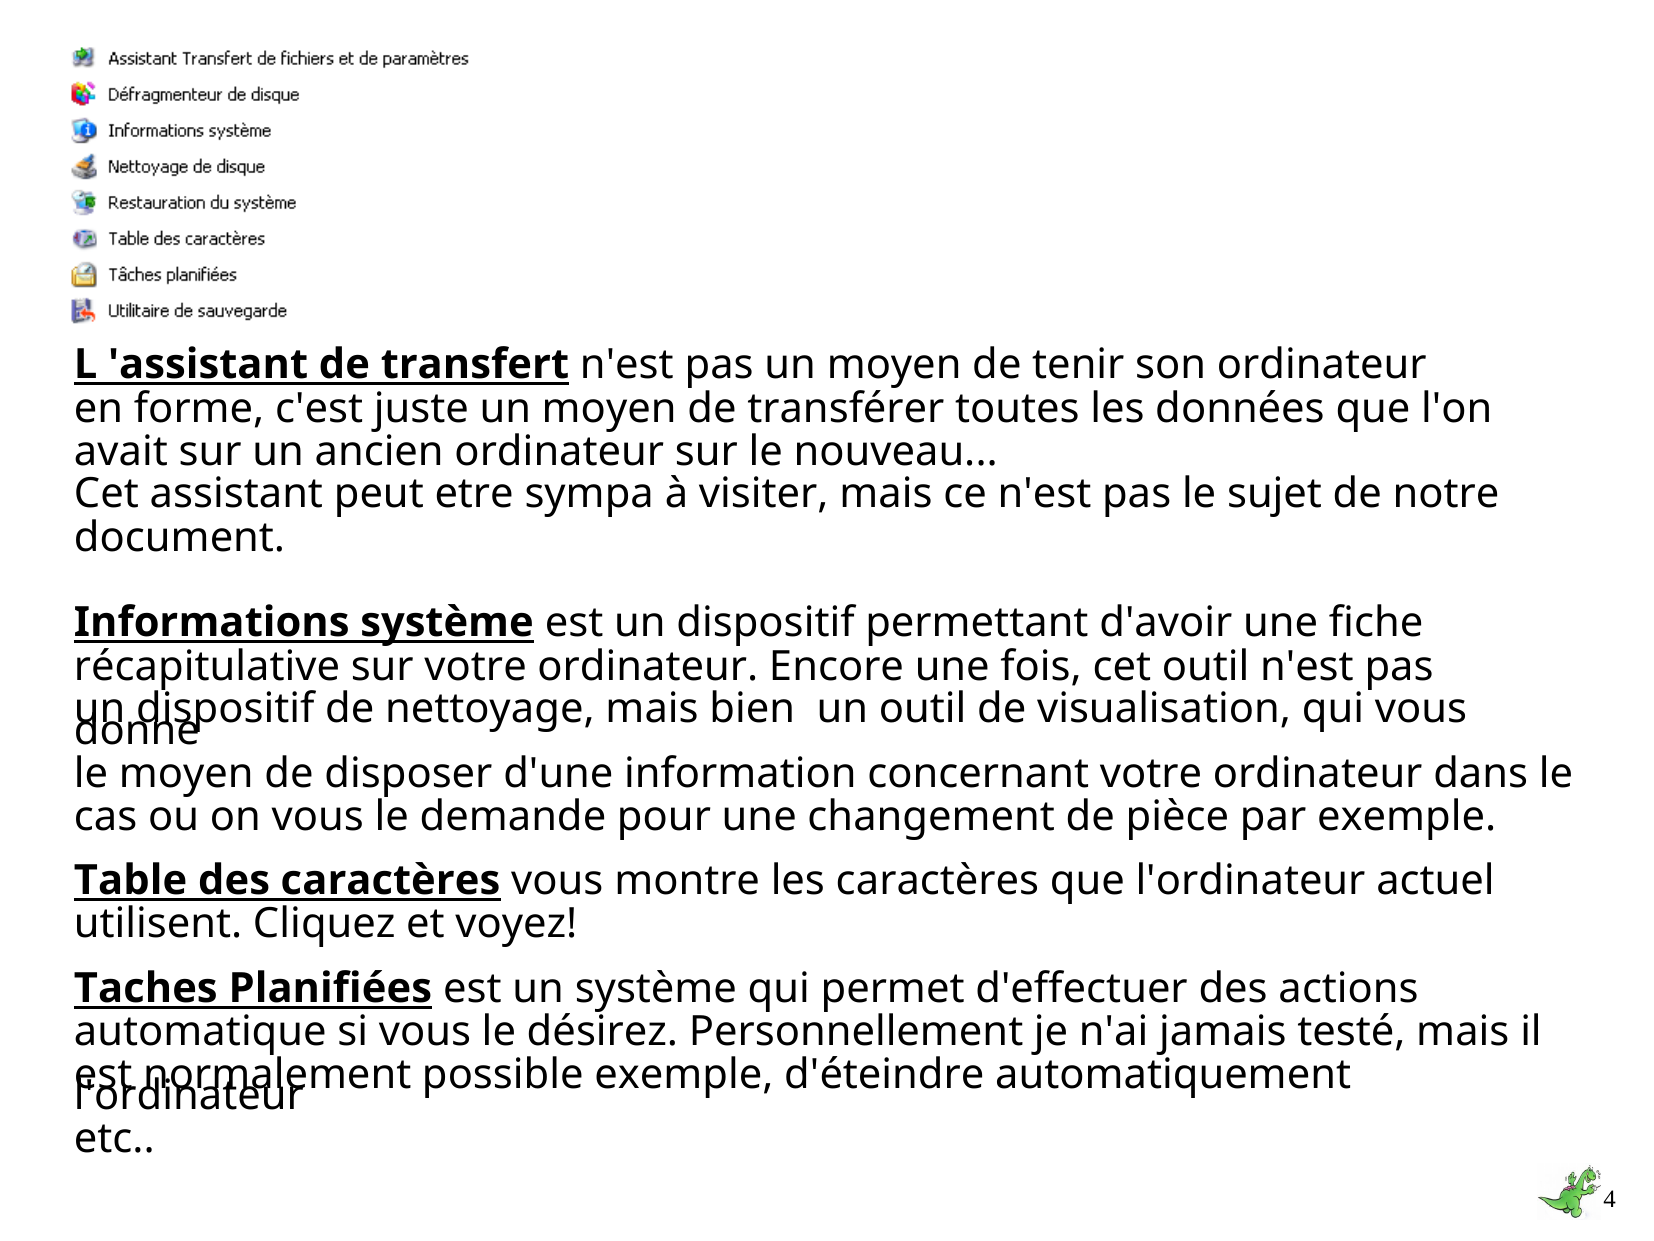

L 'assistant de transfert n'est pas un moyen de tenir son ordinateur
en forme, c'est juste un moyen de transférer toutes les données que l'on
avait sur un ancien ordinateur sur le nouveau...
Cet assistant peut etre sympa à visiter, mais ce n'est pas le sujet de notre
document.
Informations système est un dispositif permettant d'avoir une fiche
récapitulative sur votre ordinateur. Encore une fois, cet outil n'est pas
un dispositif de nettoyage, mais bien un outil de visualisation, qui vous donne
le moyen de disposer d'une information concernant votre ordinateur dans le
cas ou on vous le demande pour une changement de pièce par exemple.
Table des caractères vous montre les caractères que l'ordinateur actuel
utilisent. Cliquez et voyez!
Taches Planifiées est un système qui permet d'effectuer des actions
automatique si vous le désirez. Personnellement je n'ai jamais testé, mais il
est normalement possible exemple, d'éteindre automatiquement l'ordinateur
etc..
4